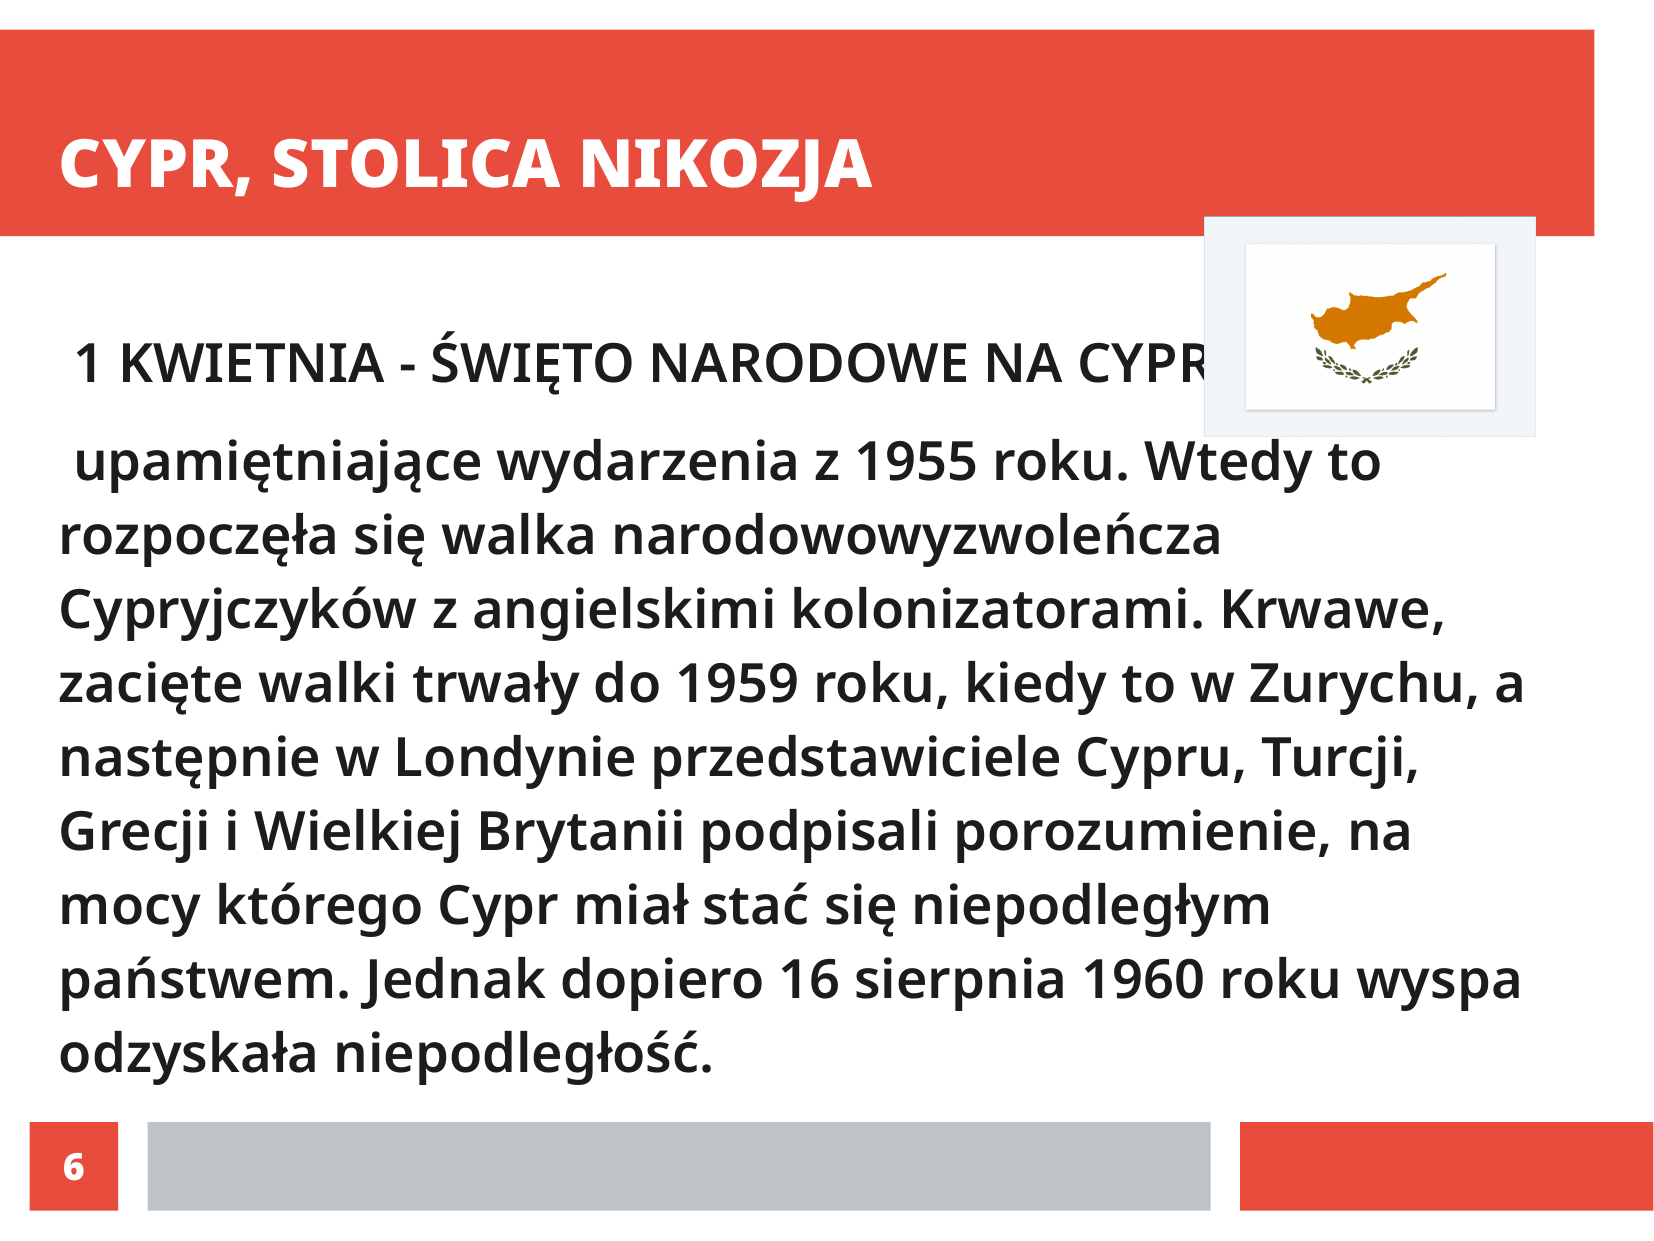

# CYPR, STOLICA NIKOZJA
 1 KWIETNIA - ŚWIĘTO NARODOWE NA CYPRZE :
 upamiętniające wydarzenia z 1955 roku. Wtedy to rozpoczęła się walka narodowowyzwoleńcza Cypryjczyków z angielskimi kolonizatorami. Krwawe, zacięte walki trwały do 1959 roku, kiedy to w Zurychu, a następnie w Londynie przedstawiciele Cypru, Turcji, Grecji i Wielkiej Brytanii podpisali porozumienie, na mocy którego Cypr miał stać się niepodległym państwem. Jednak dopiero 16 sierpnia 1960 roku wyspa odzyskała niepodległość.
6